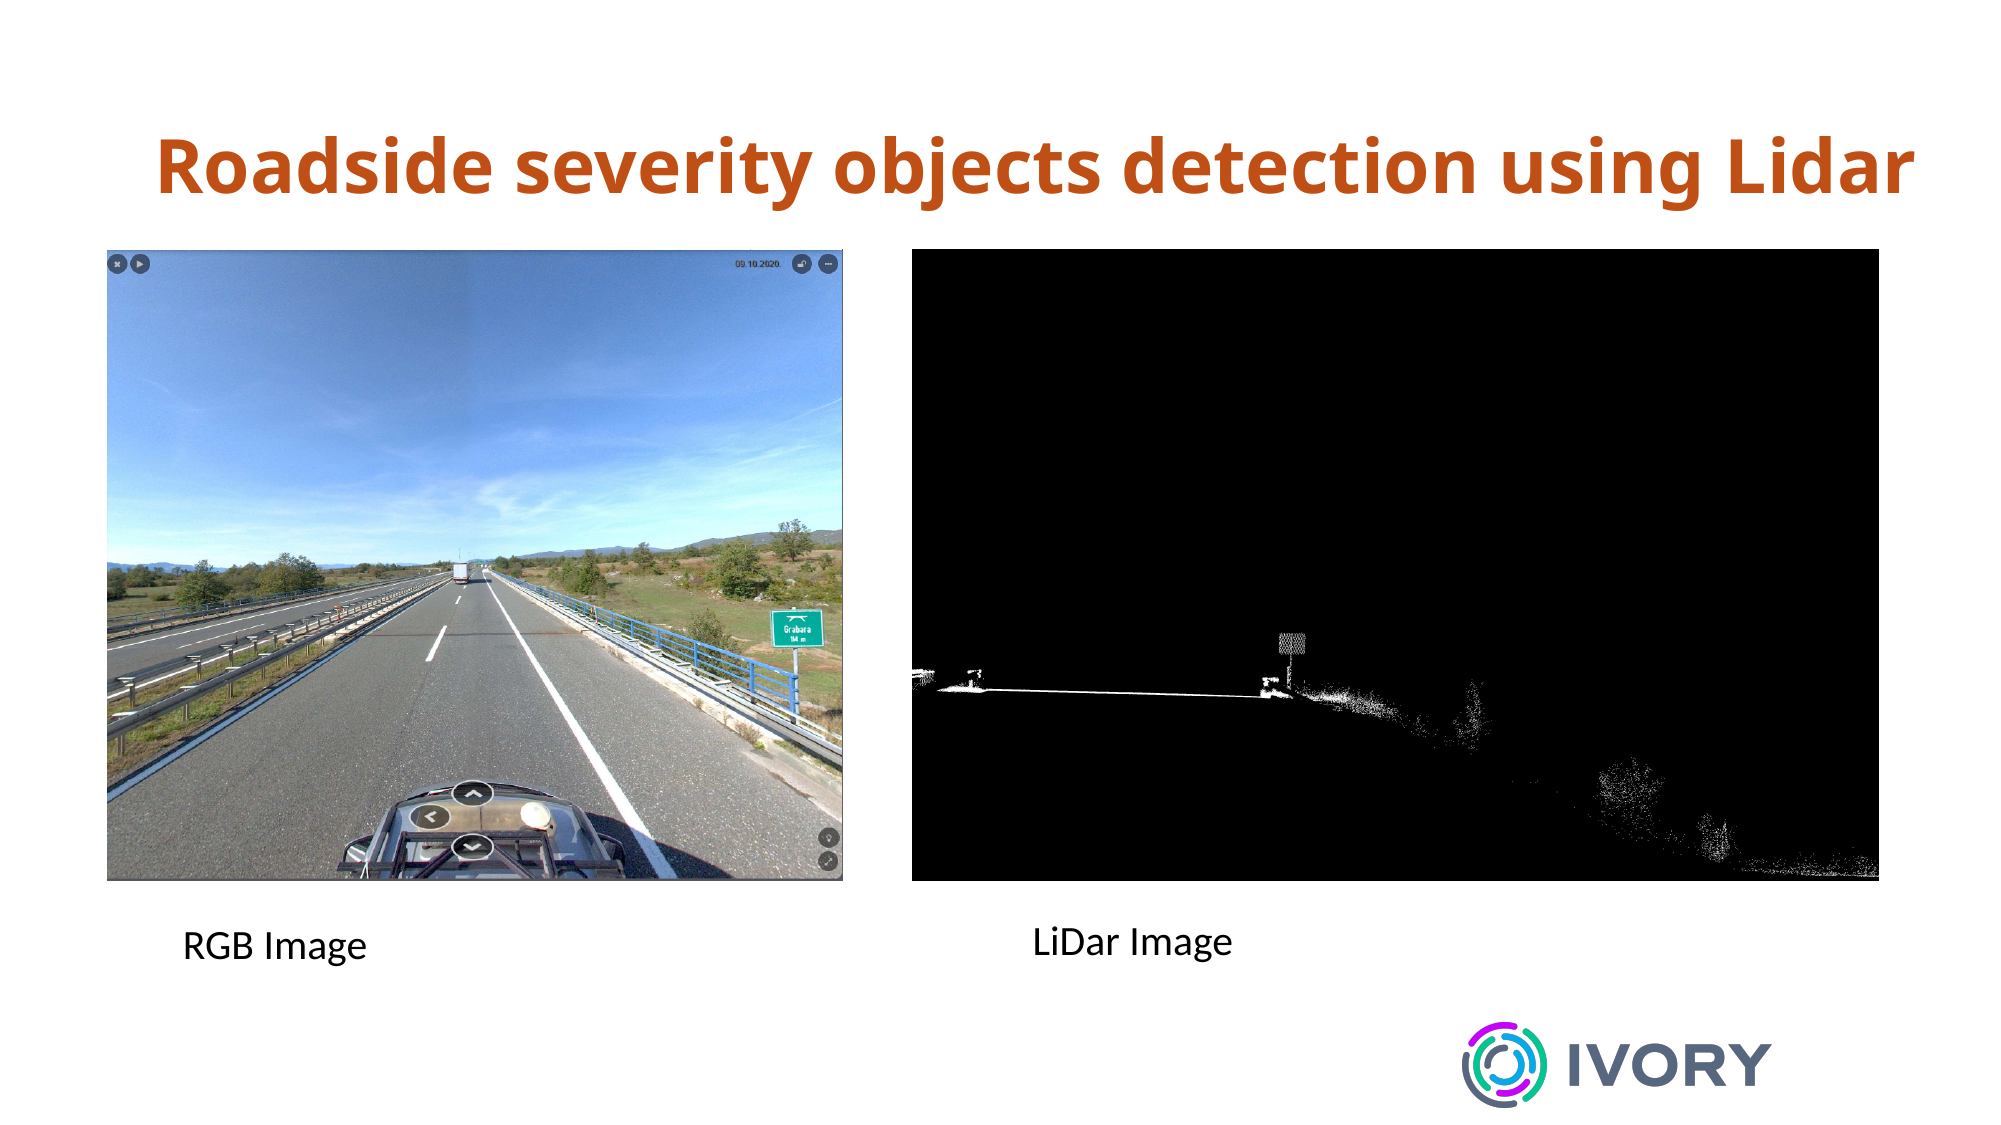

Roadside severity objects detection using Lidar
LiDar Image
RGB Image